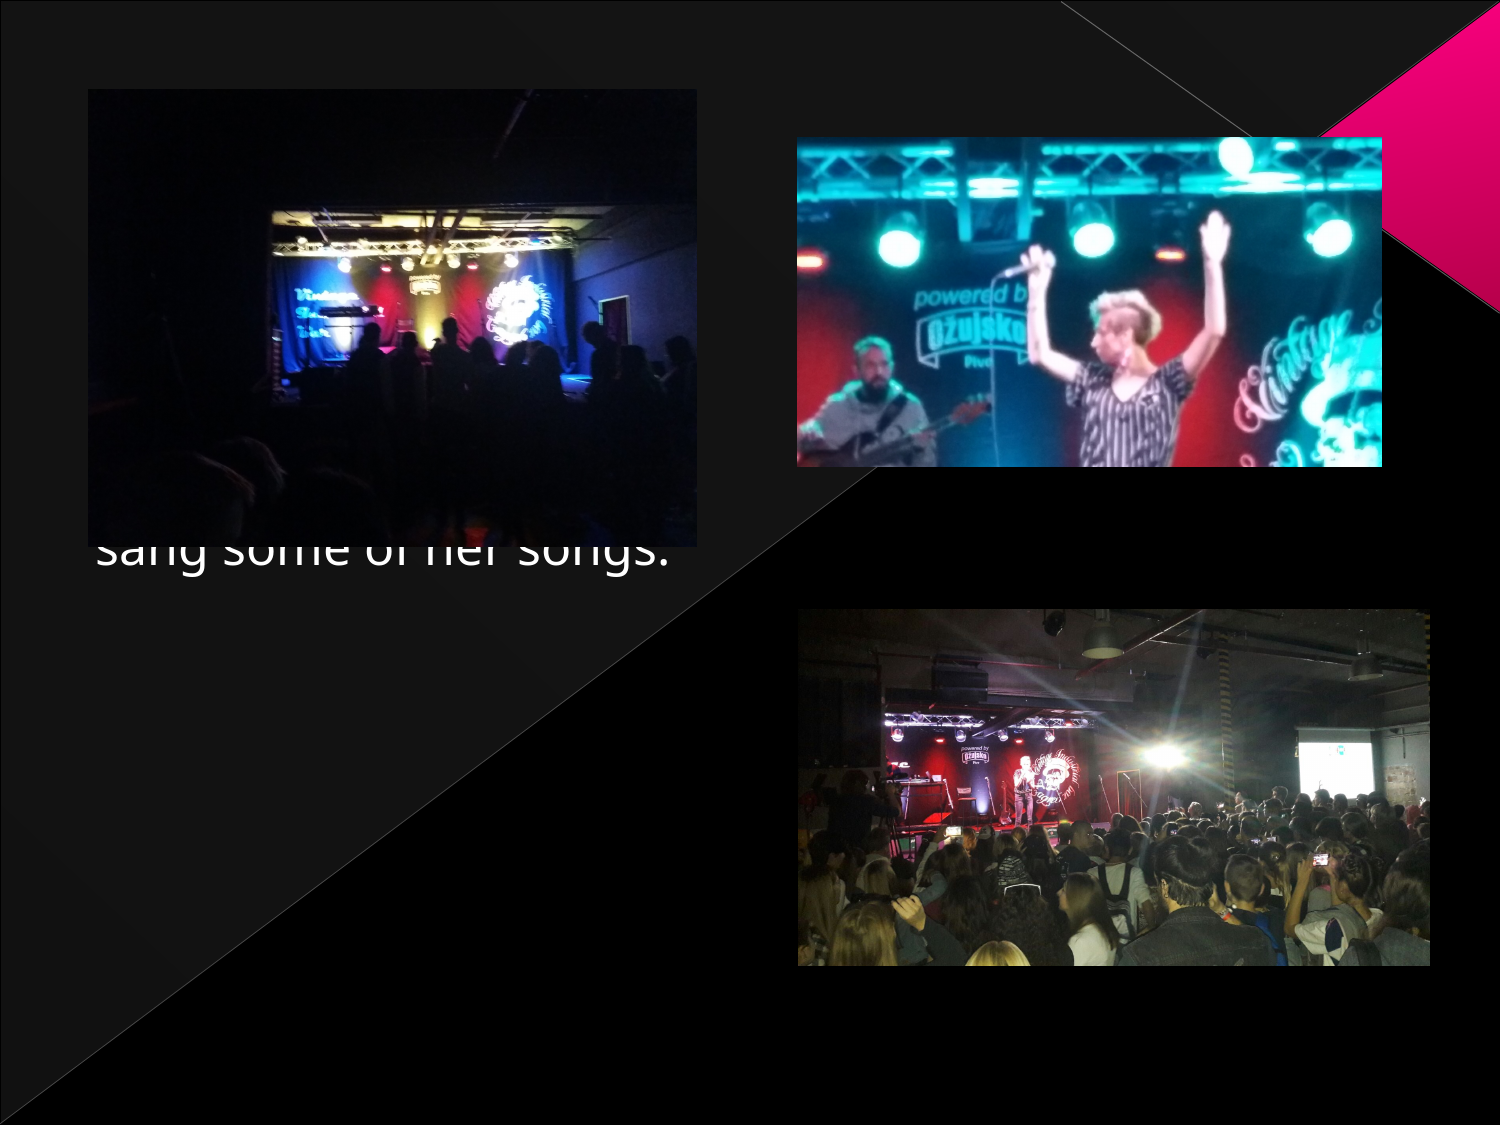

# Mirela Priselac-Remi from Elemental, was our host for the event. She also rapped a bit and sang some of her songs.